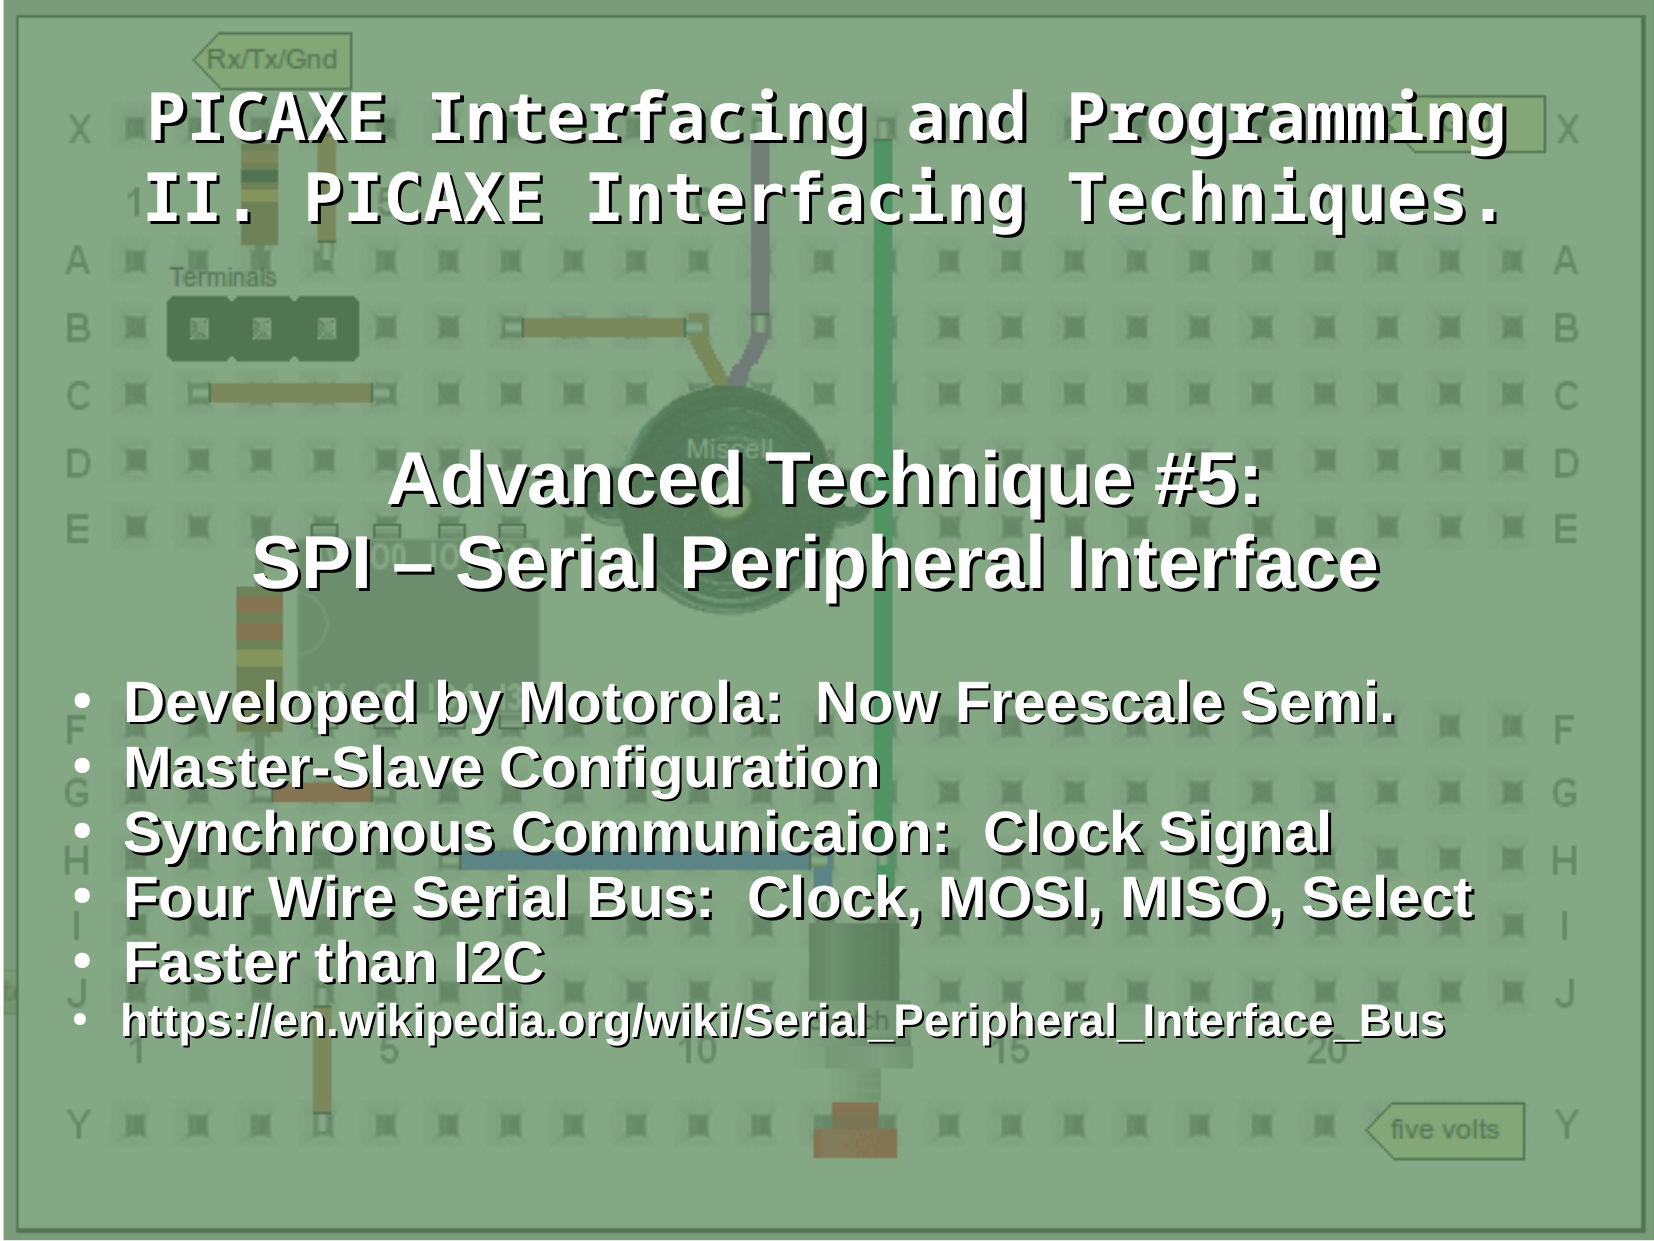

# PICAXE Interfacing and Programming II. PICAXE Interfacing Techniques.
 Advanced Technique #5:
SPI – Serial Peripheral Interface
 Developed by Motorola: Now Freescale Semi.
 Master-Slave Configuration
 Synchronous Communicaion: Clock Signal
 Four Wire Serial Bus: Clock, MOSI, MISO, Select
 Faster than I2C
 https://en.wikipedia.org/wiki/Serial_Peripheral_Interface_Bus